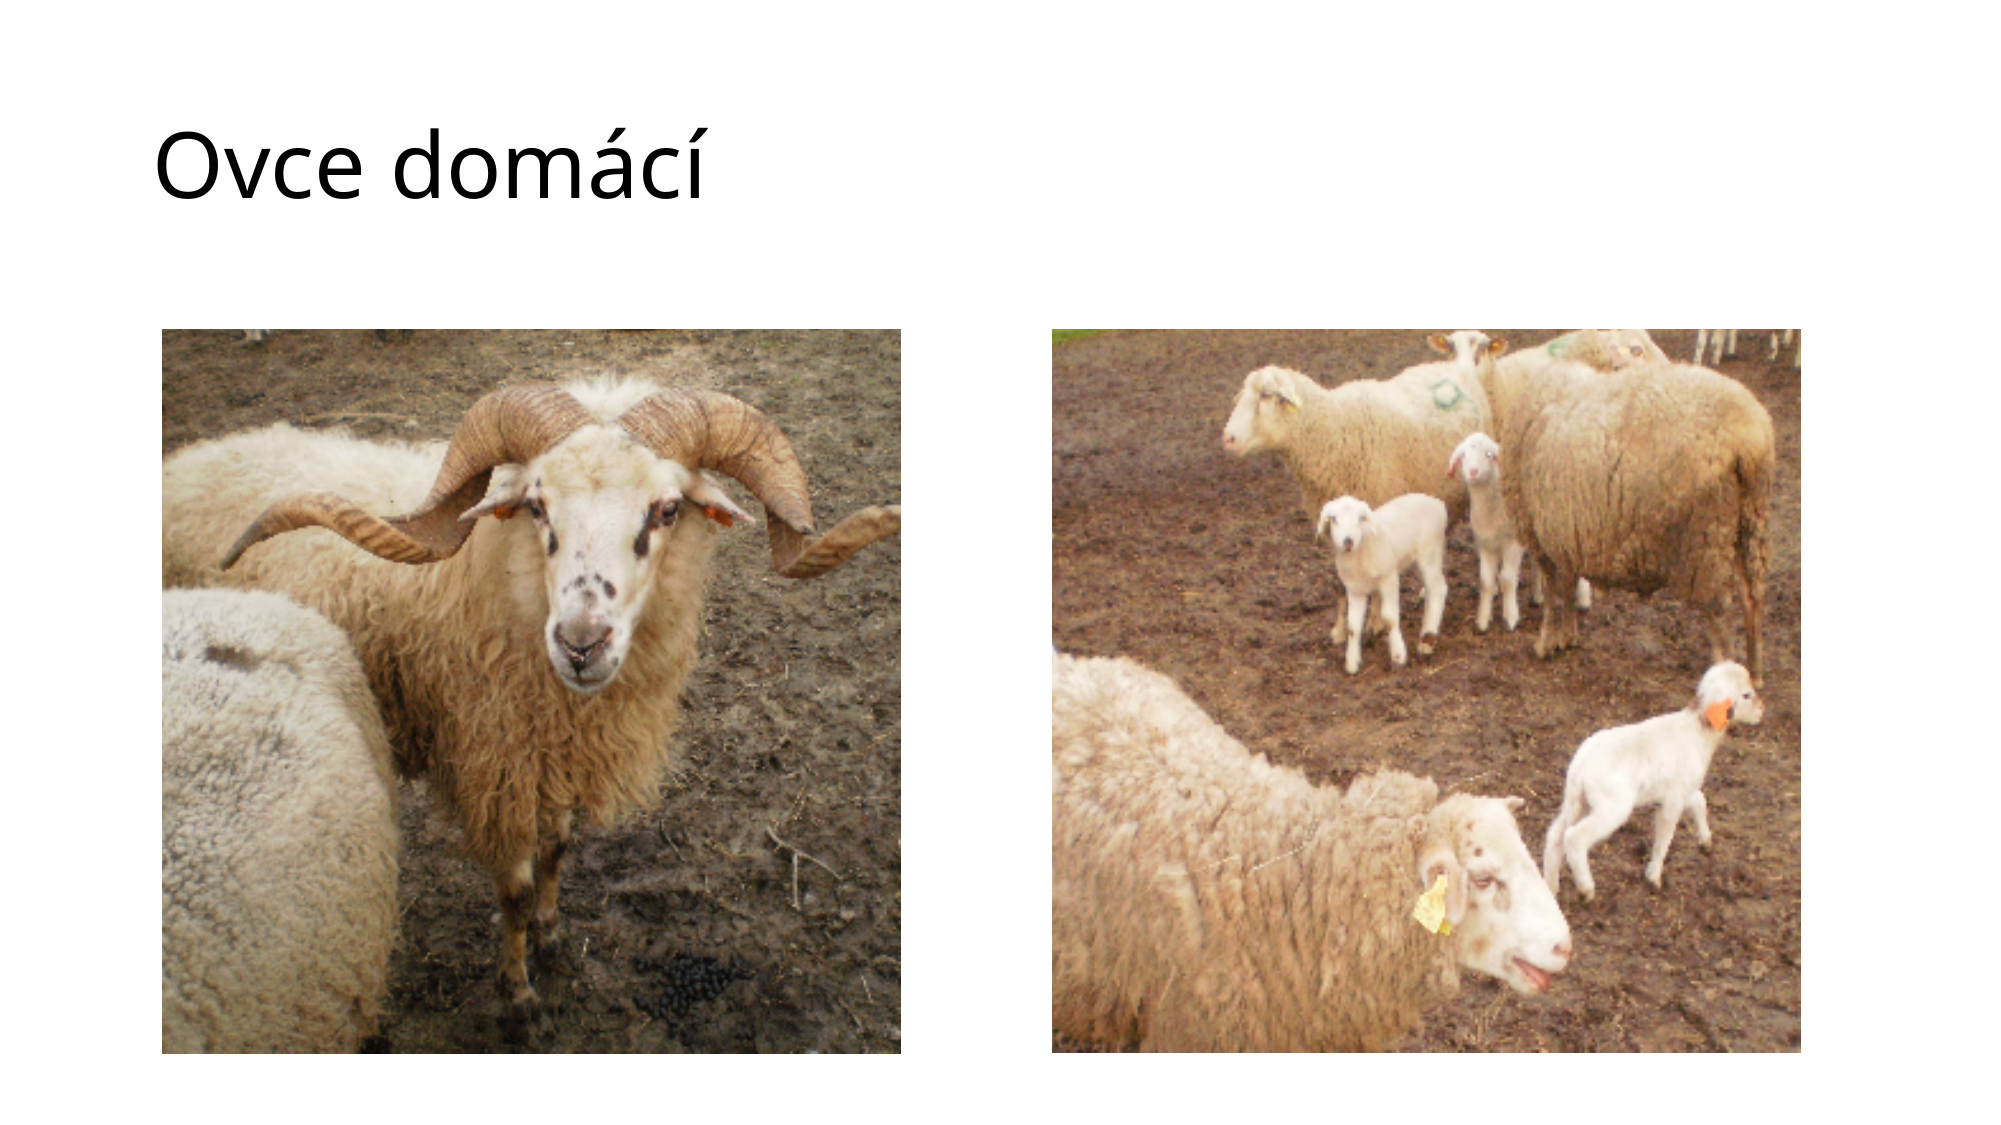

# Ovce domácí
Samec je beran.
Samice je ovce.
Mládě je jehně.